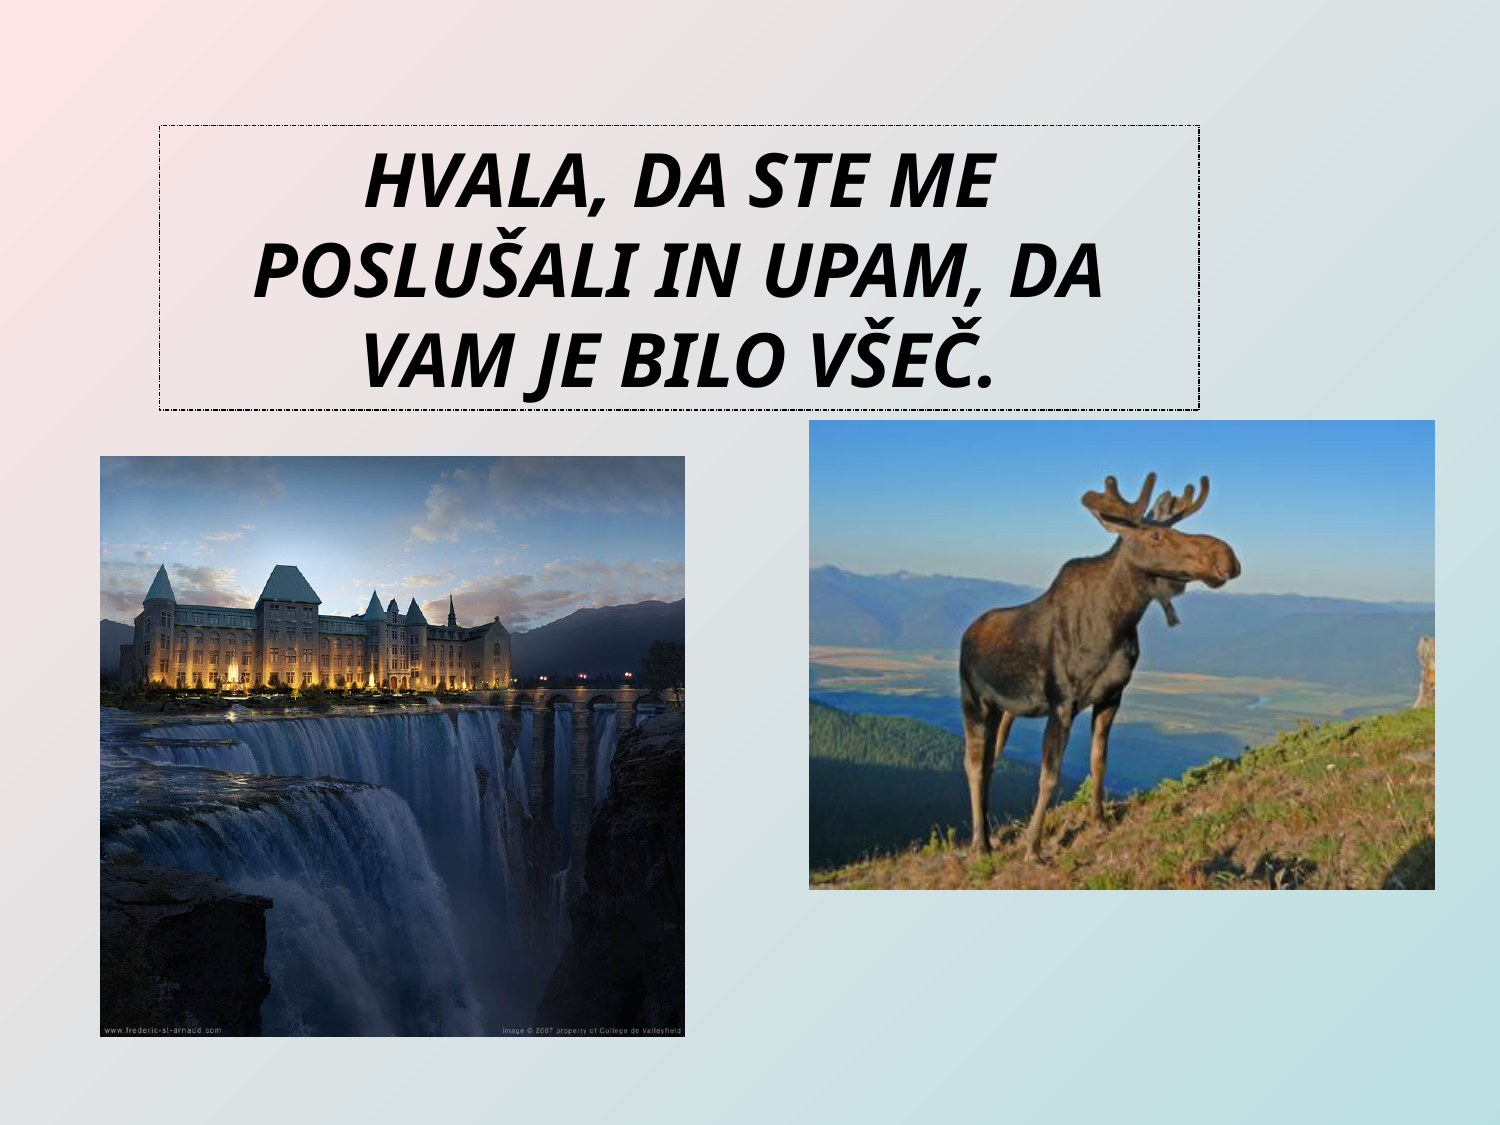

HVALA, DA STE ME POSLUŠALI IN UPAM, DA VAM JE BILO VŠEČ.